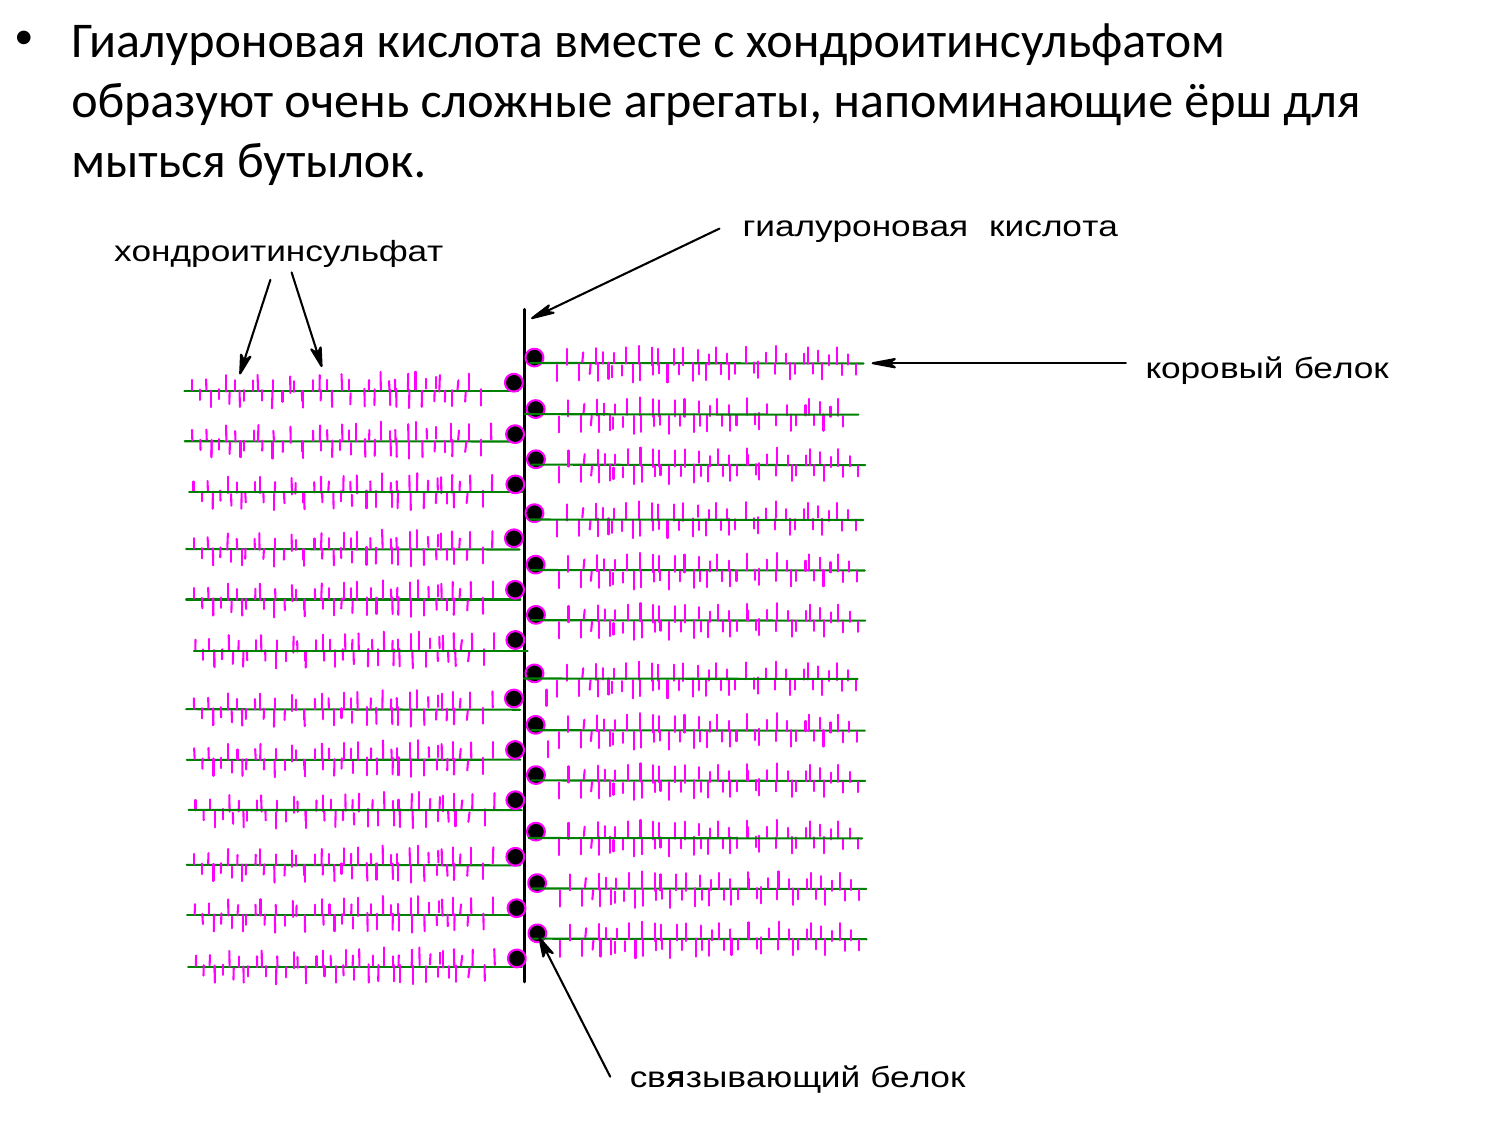

# Гиалуроновая кислота вместе с хондроитинсульфатом образуют очень сложные агрегаты, напоминающие ёрш для мыться бутылок.